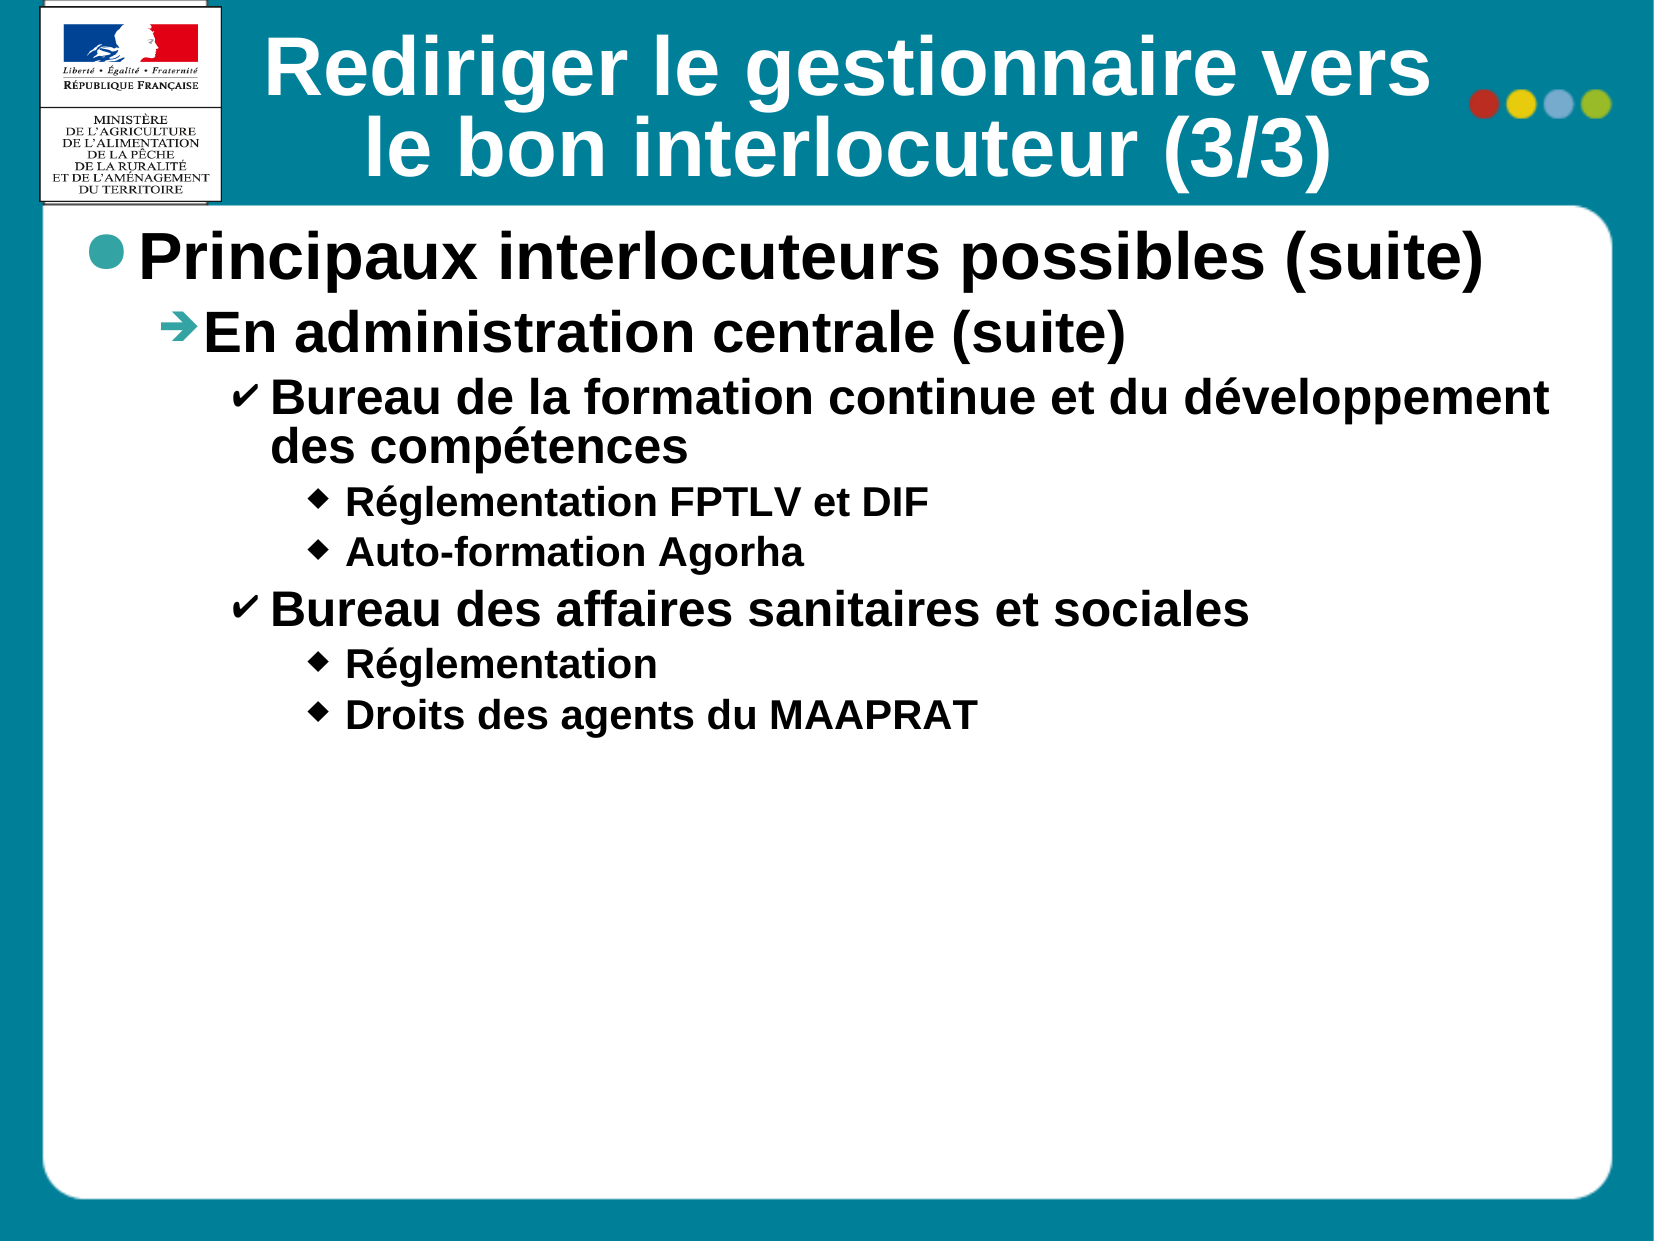

# Rediriger le gestionnaire vers le bon interlocuteur (3/3)
Principaux interlocuteurs possibles (suite)
En administration centrale (suite)
Bureau de la formation continue et du développement des compétences
Réglementation FPTLV et DIF
Auto-formation Agorha
Bureau des affaires sanitaires et sociales
Réglementation
Droits des agents du MAAPRAT